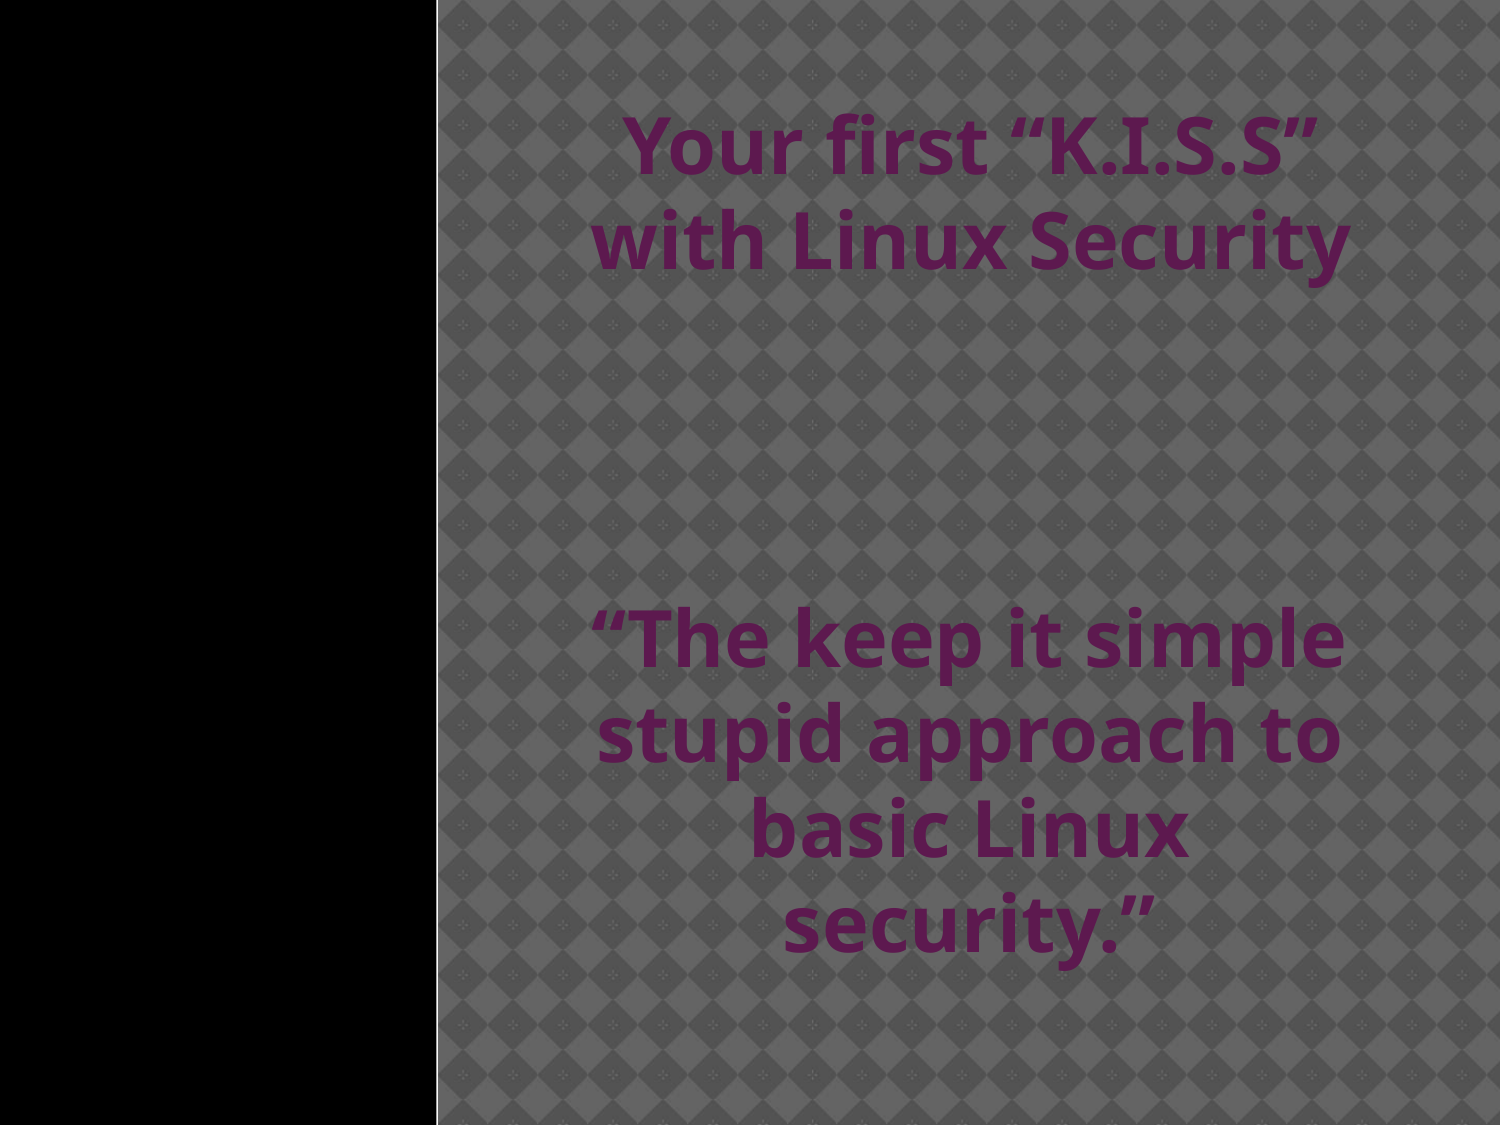

# Your first “K.I.S.S” with Linux Security
“The keep it simple stupid approach to basic Linux security.”
Gary Miller
Security Engineer